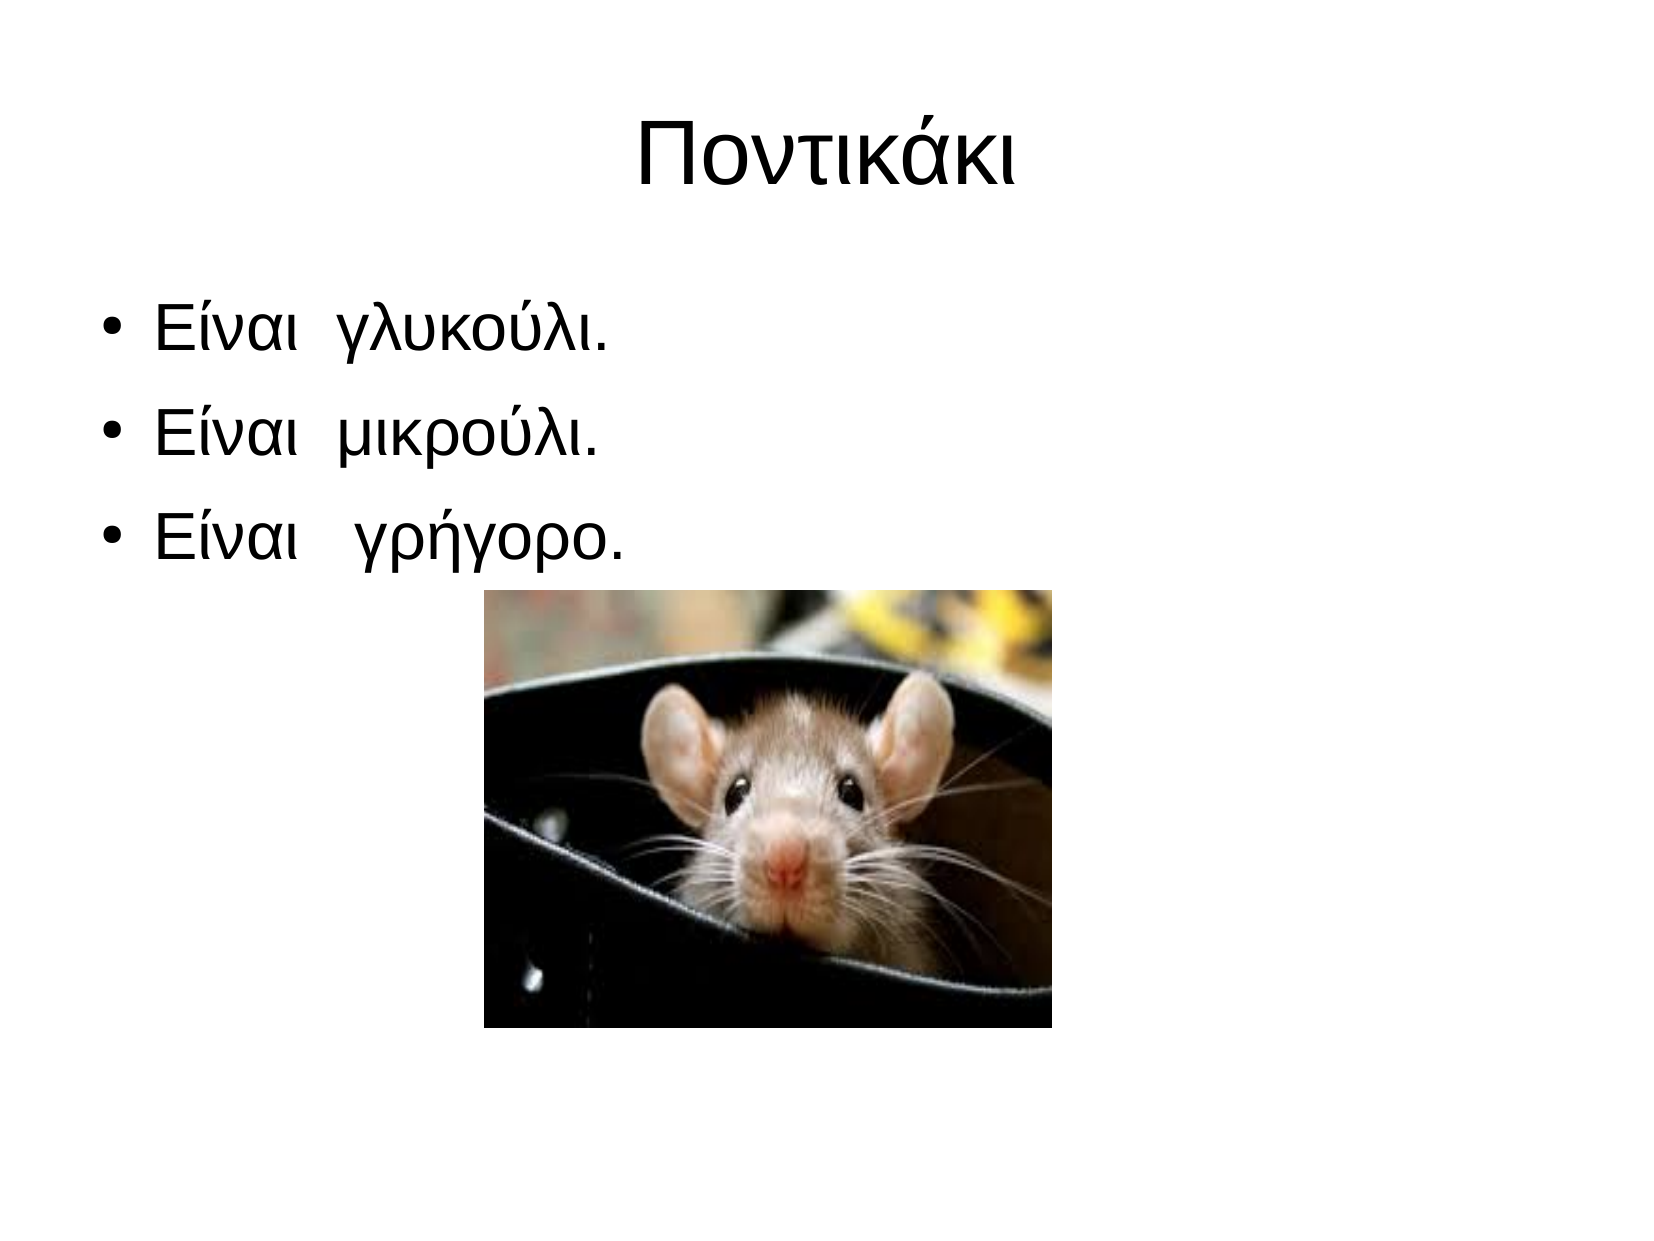

# Ποντικάκι
Είναι γλυκούλι.
Είναι μικρούλι.
Είναι γρήγορο.